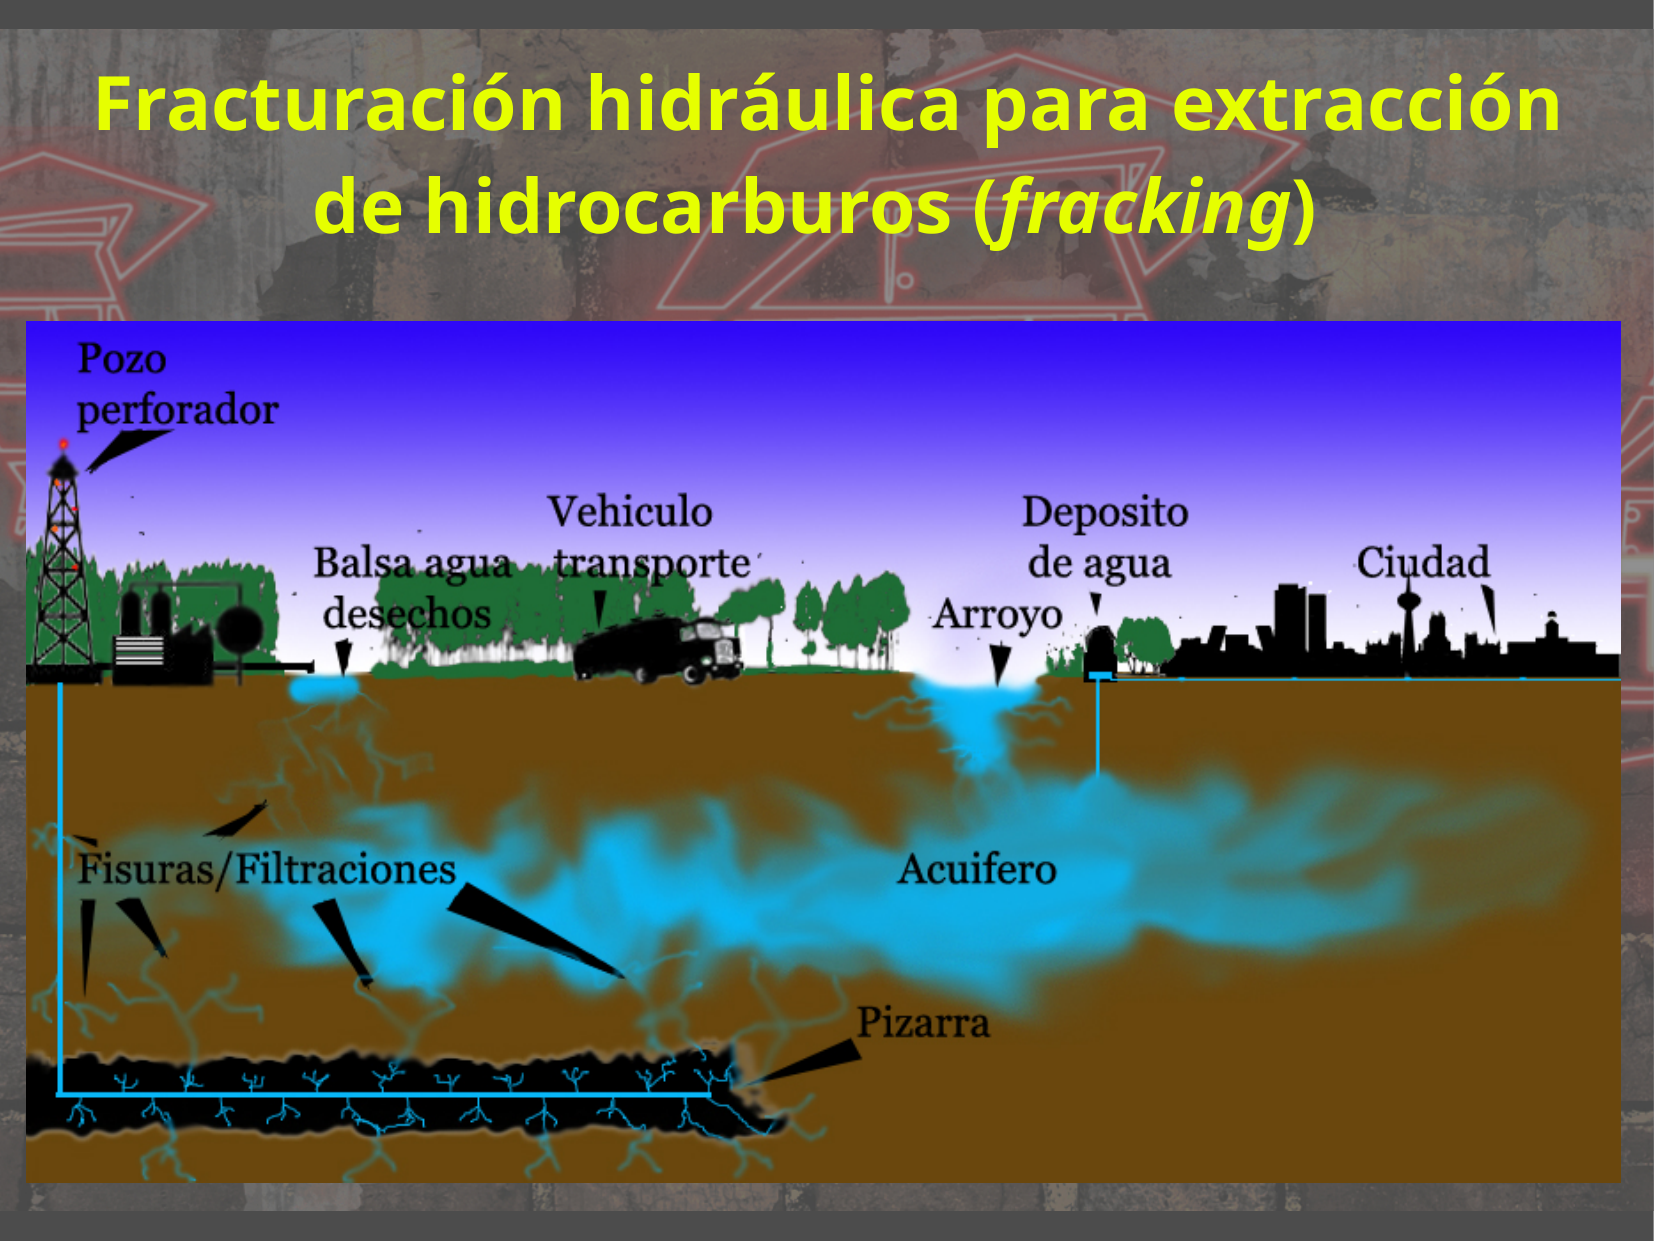

# Fracturación hidráulica para extracción de hidrocarburos (fracking)